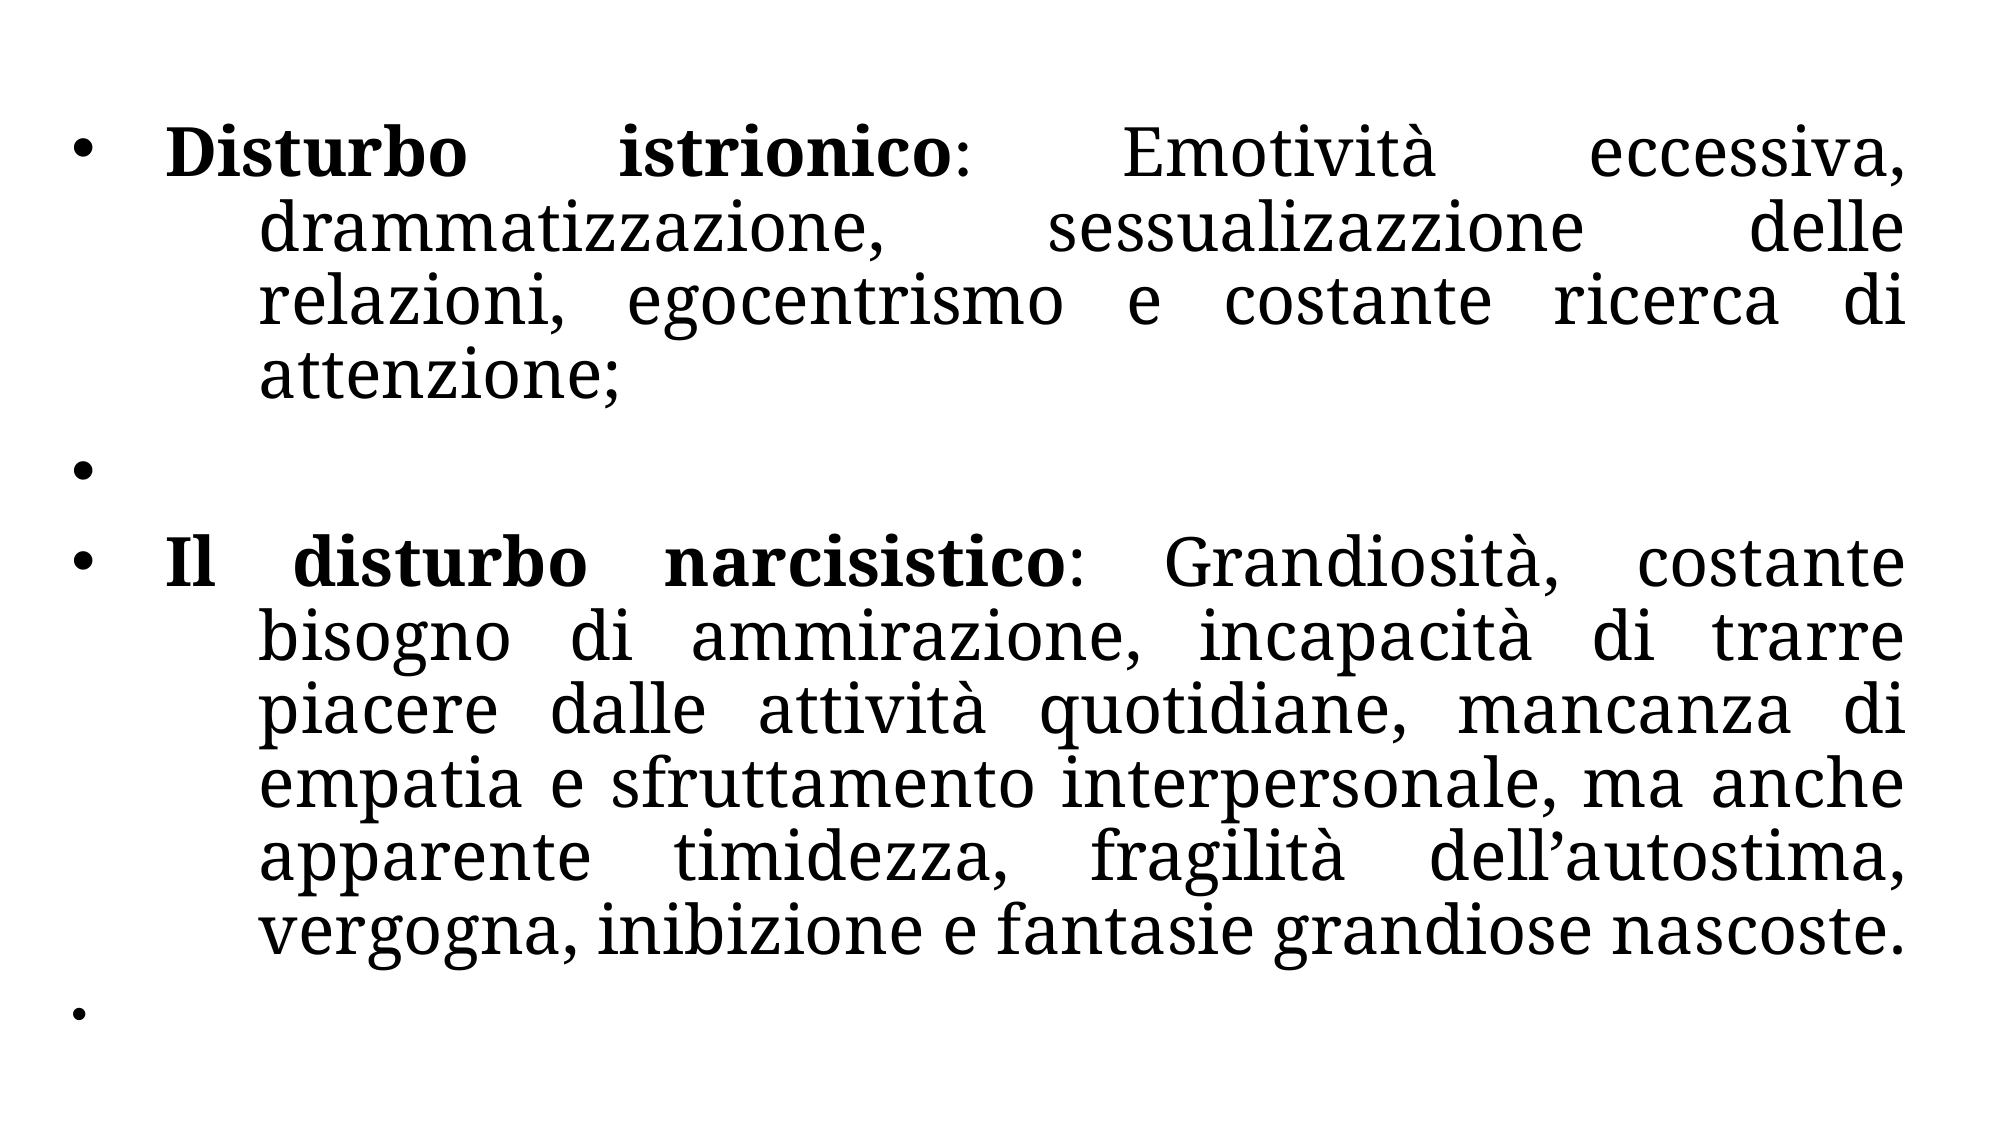

# Disturbo istrionico: Emotività eccessiva, drammatizzazione, sessualizazzione delle relazioni, egocentrismo e costante ricerca di attenzione;
Il disturbo narcisistico: Grandiosità, costante bisogno di ammirazione, incapacità di trarre piacere dalle attività quotidiane, mancanza di empatia e sfruttamento interpersonale, ma anche apparente timidezza, fragilità dell’autostima, vergogna, inibizione e fantasie grandiose nascoste.